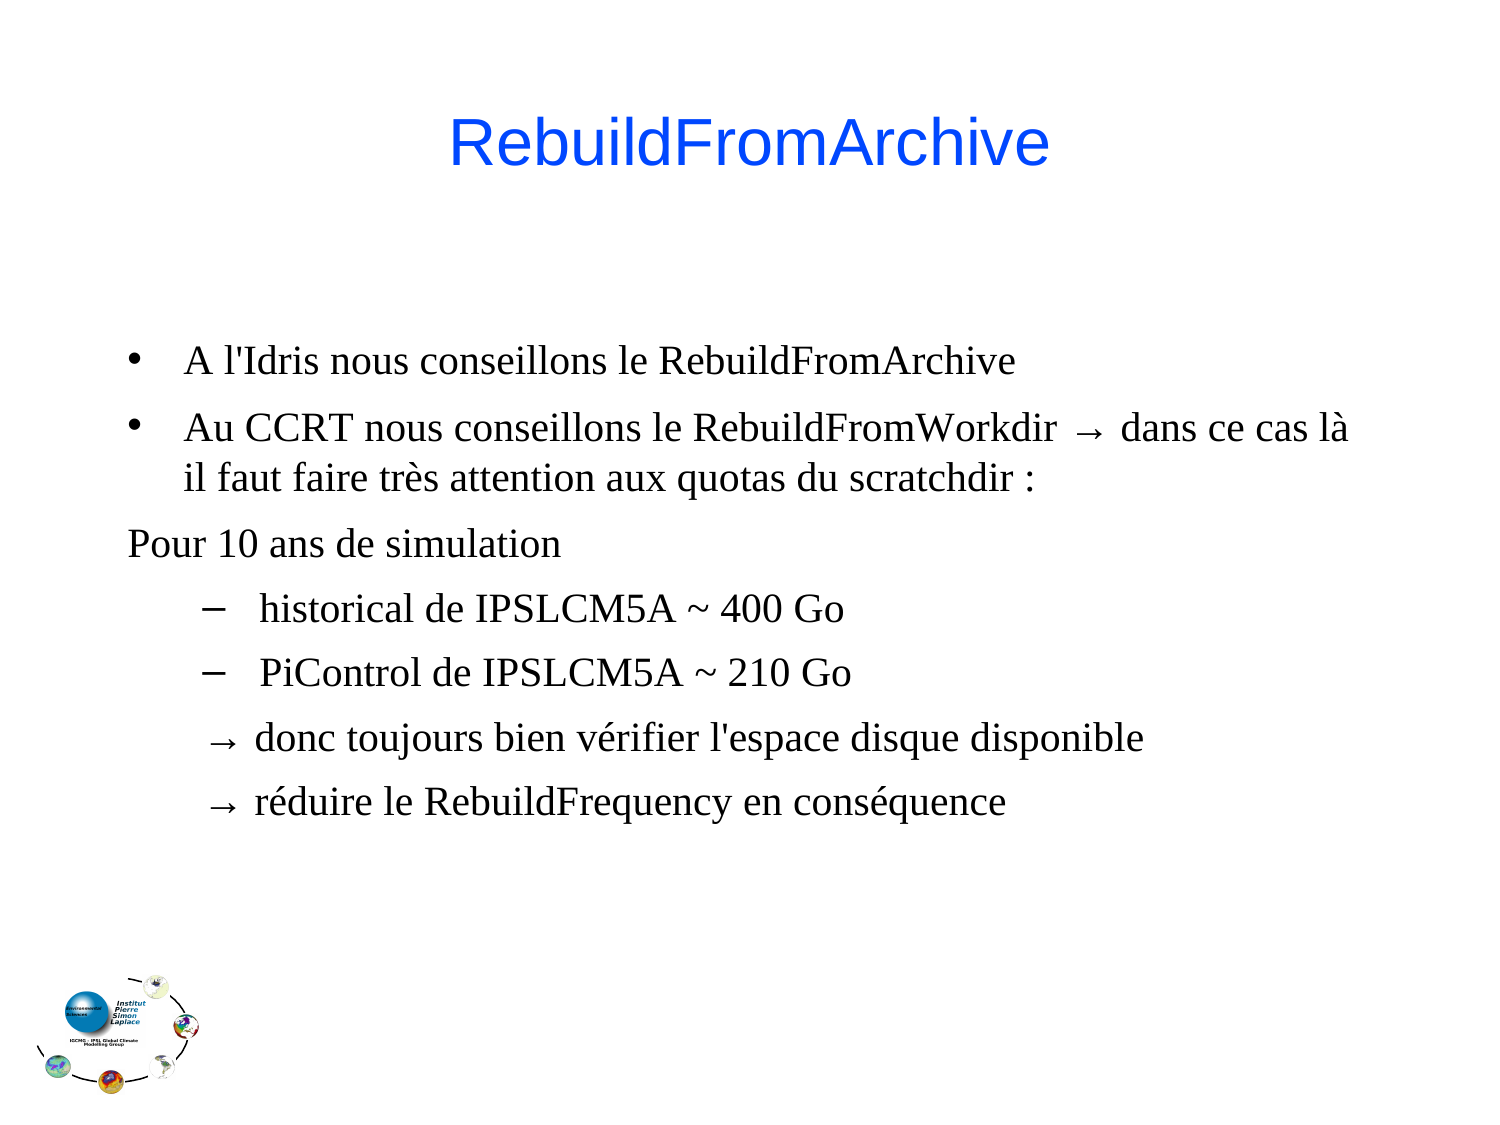

# RebuildFromArchive
A l'Idris nous conseillons le RebuildFromArchive
Au CCRT nous conseillons le RebuildFromWorkdir → dans ce cas là il faut faire très attention aux quotas du scratchdir :
Pour 10 ans de simulation
 historical de IPSLCM5A ~ 400 Go
 PiControl de IPSLCM5A ~ 210 Go
→ donc toujours bien vérifier l'espace disque disponible
→ réduire le RebuildFrequency en conséquence